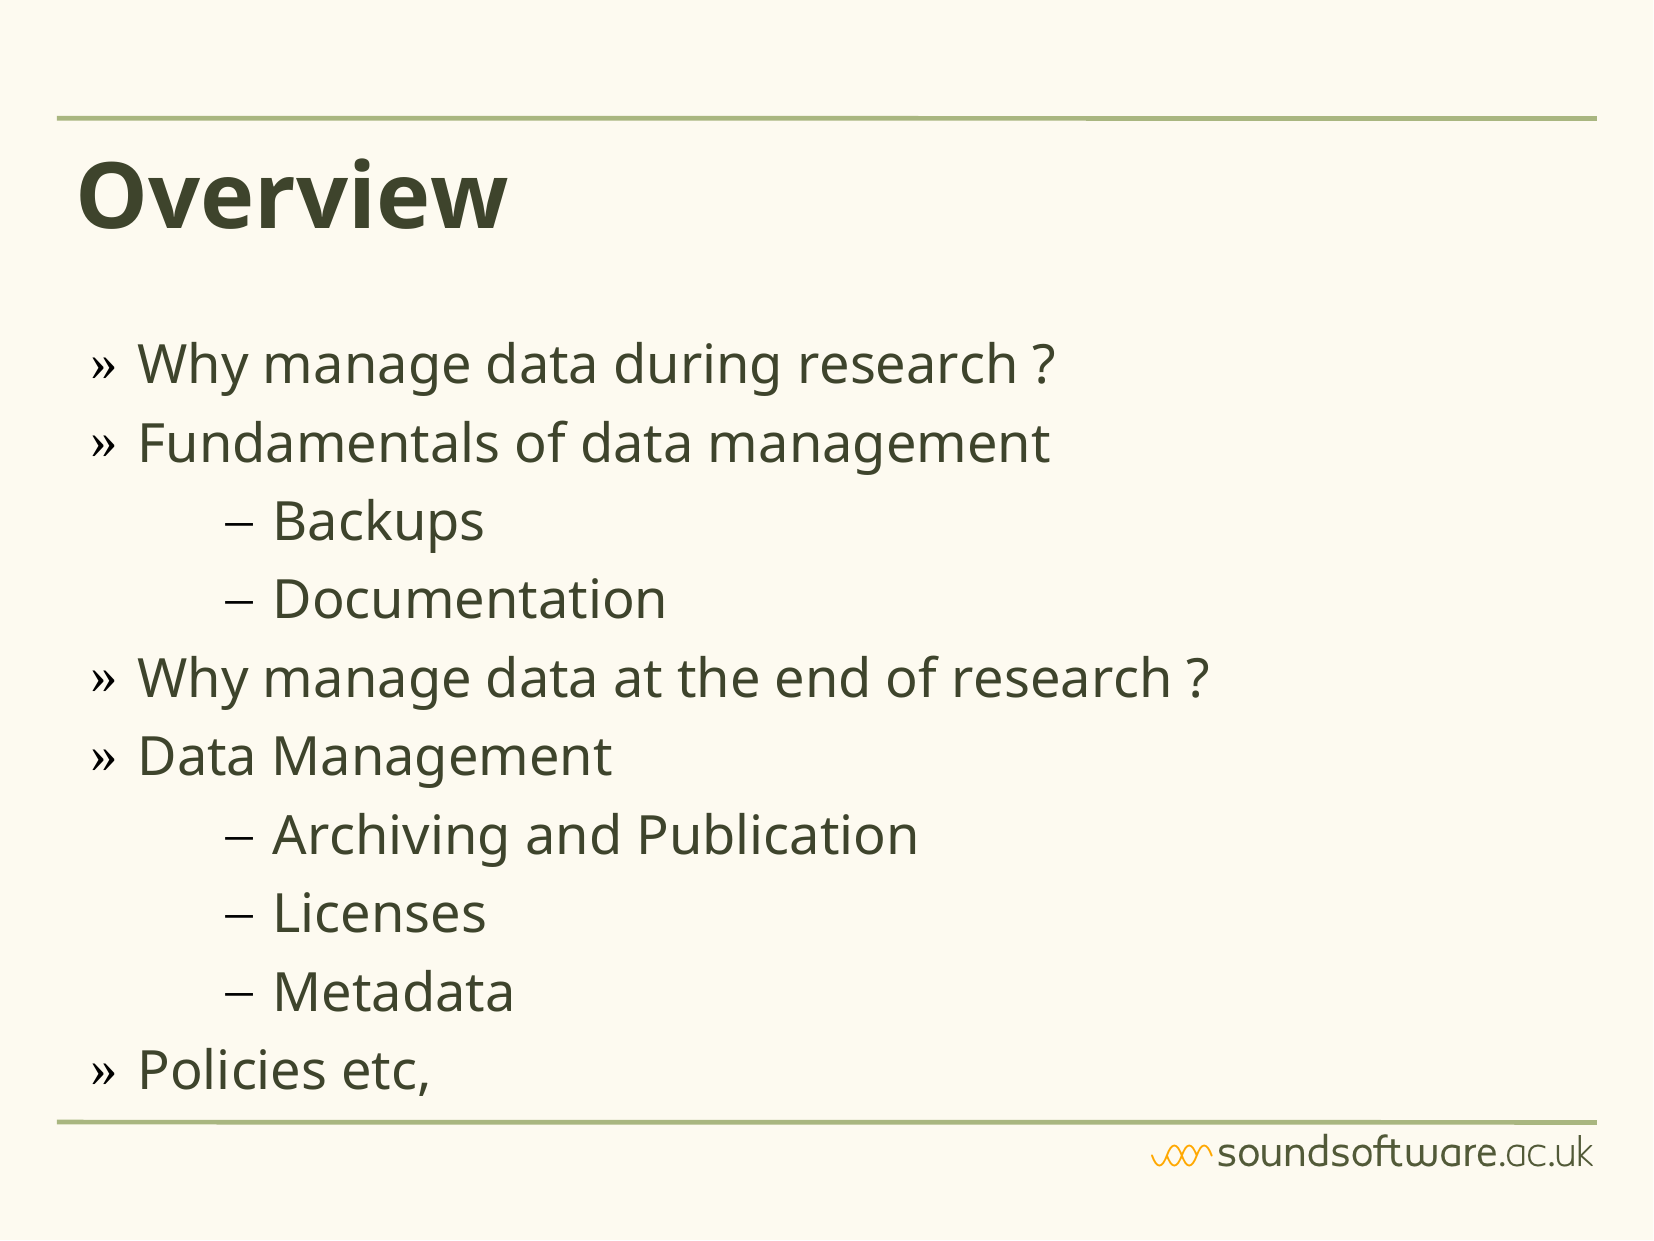

# Overview
Why manage data during research ?
Fundamentals of data management
Backups
Documentation
Why manage data at the end of research ?
Data Management
Archiving and Publication
Licenses
Metadata
Policies etc,